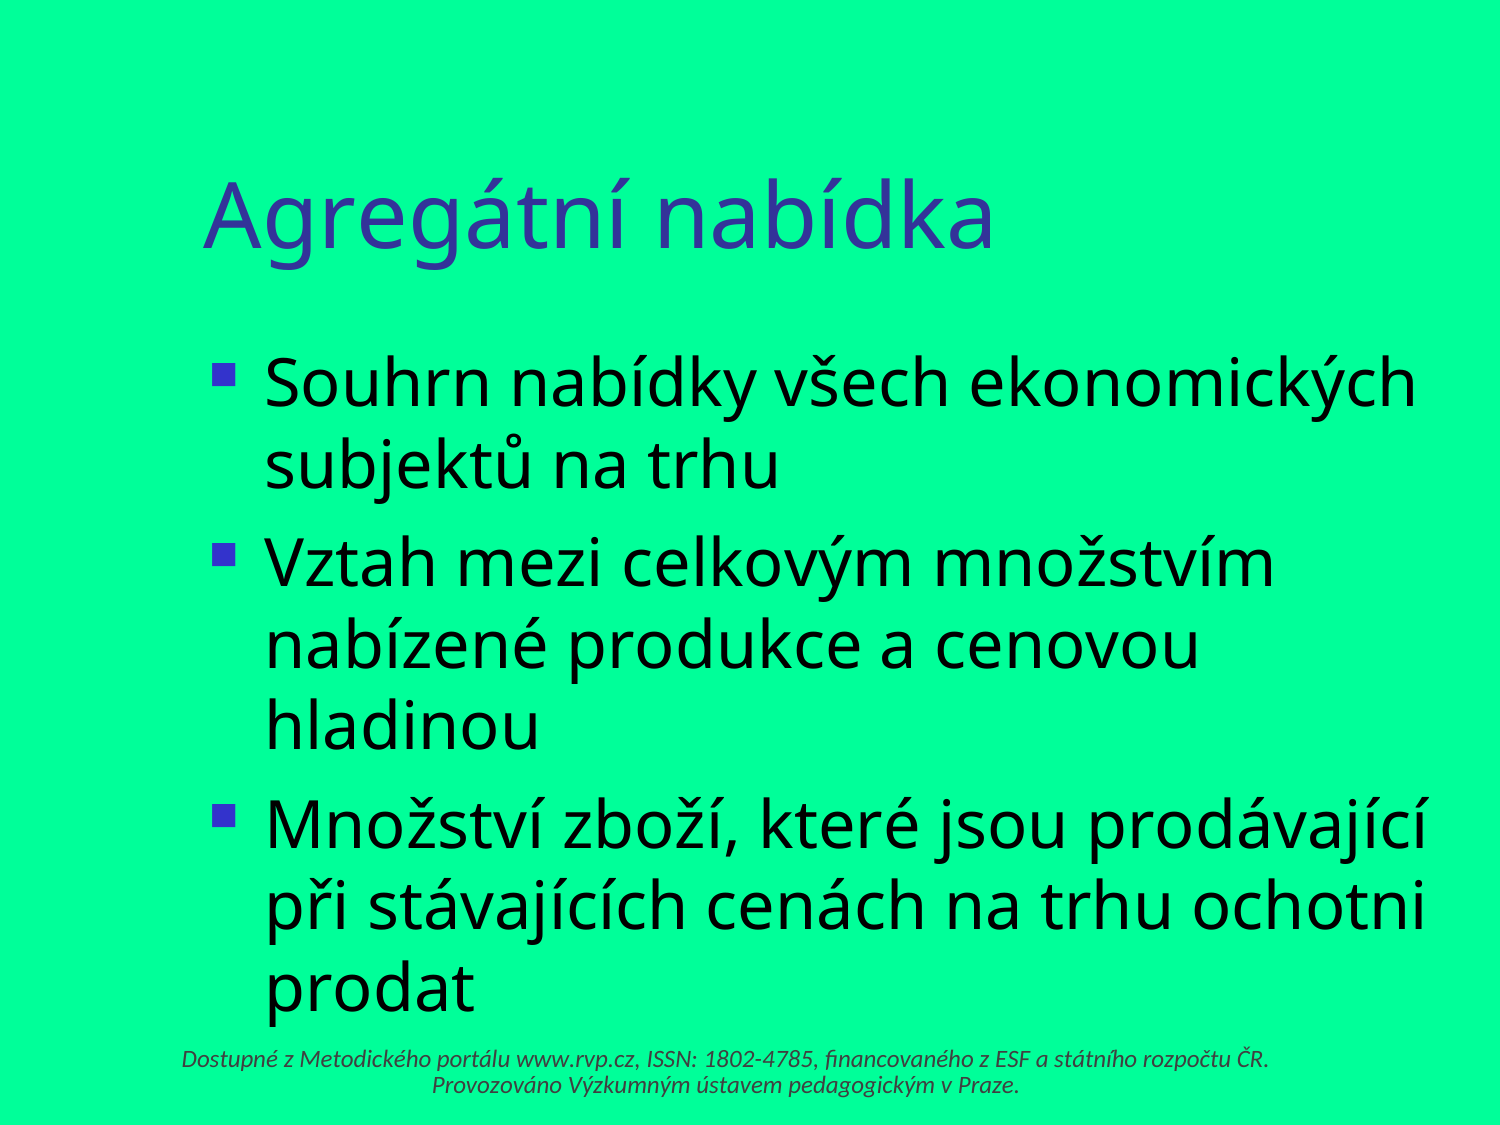

# Agregátní nabídka
Souhrn nabídky všech ekonomických subjektů na trhu
Vztah mezi celkovým množstvím nabízené produkce a cenovou hladinou
Množství zboží, které jsou prodávající při stávajících cenách na trhu ochotni prodat
Dostupné z Metodického portálu www.rvp.cz, ISSN: 1802-4785, financovaného z ESF a státního rozpočtu ČR. Provozováno Výzkumným ústavem pedagogickým v Praze.